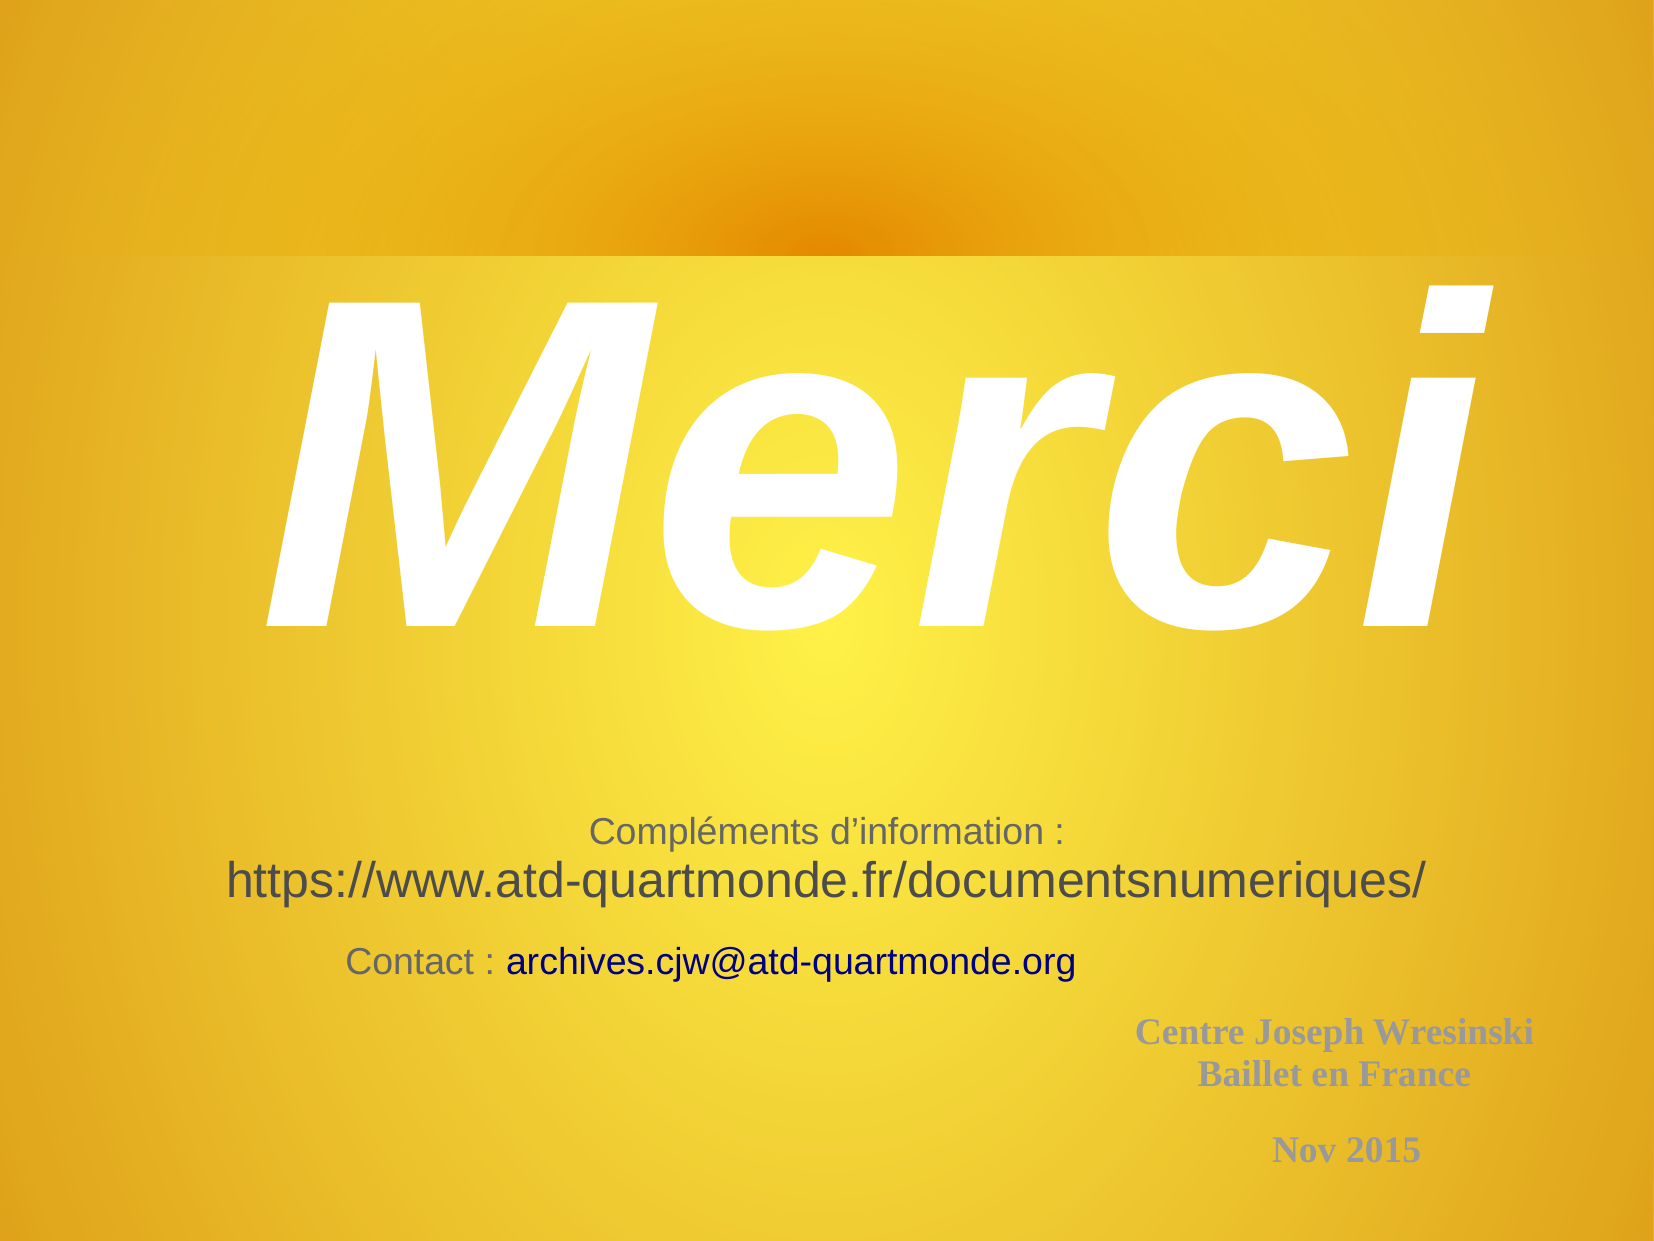

# Merci
Compléments d’information :
https://www.atd-quartmonde.fr/documentsnumeriques/
Contact : archives.cjw@atd-quartmonde.org
Centre Joseph Wresinski
Baillet en France
Nov 2015